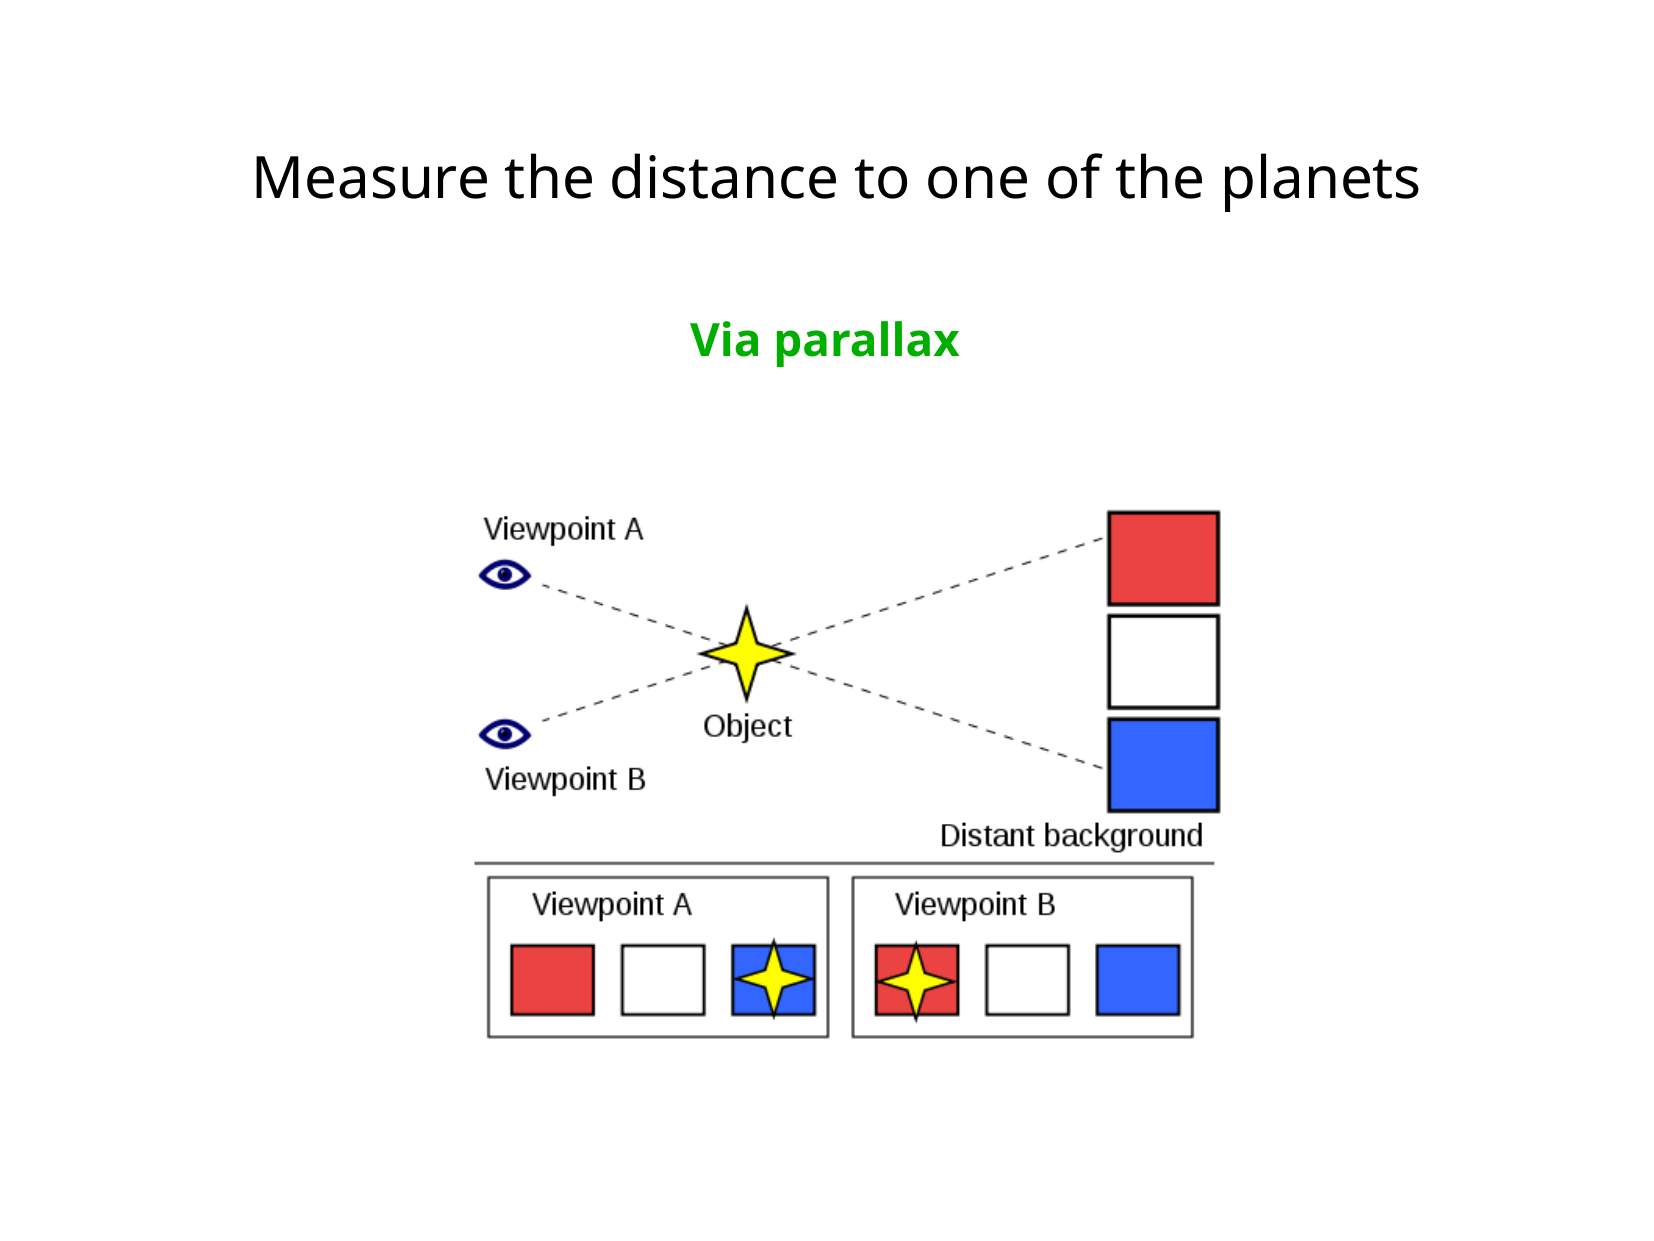

# Measure the distance to one of the planets
Via parallax